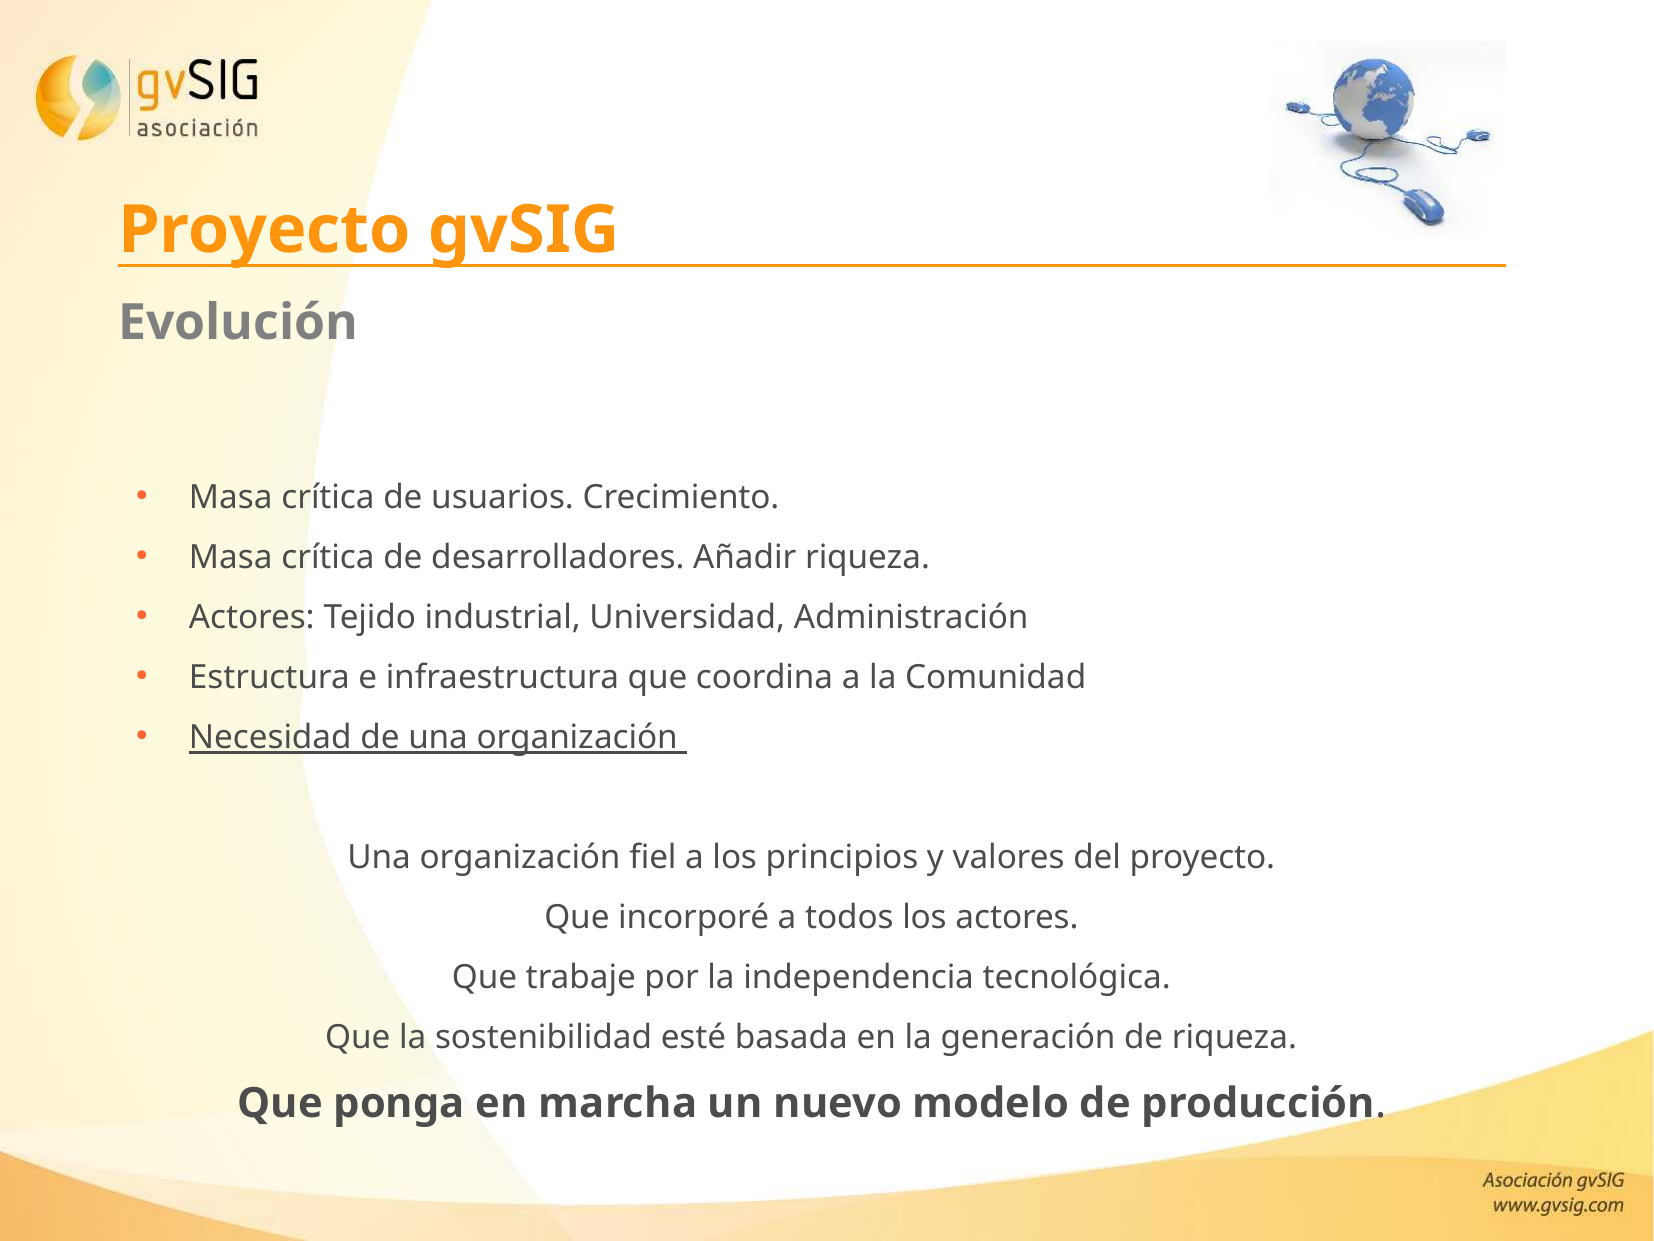

# Proyecto gvSIG
Evolución
Masa crítica de usuarios. Crecimiento.
Masa crítica de desarrolladores. Añadir riqueza.
Actores: Tejido industrial, Universidad, Administración
Estructura e infraestructura que coordina a la Comunidad
Necesidad de una organización
Una organización fiel a los principios y valores del proyecto.
Que incorporé a todos los actores.
Que trabaje por la independencia tecnológica.
Que la sostenibilidad esté basada en la generación de riqueza.
Que ponga en marcha un nuevo modelo de producción.